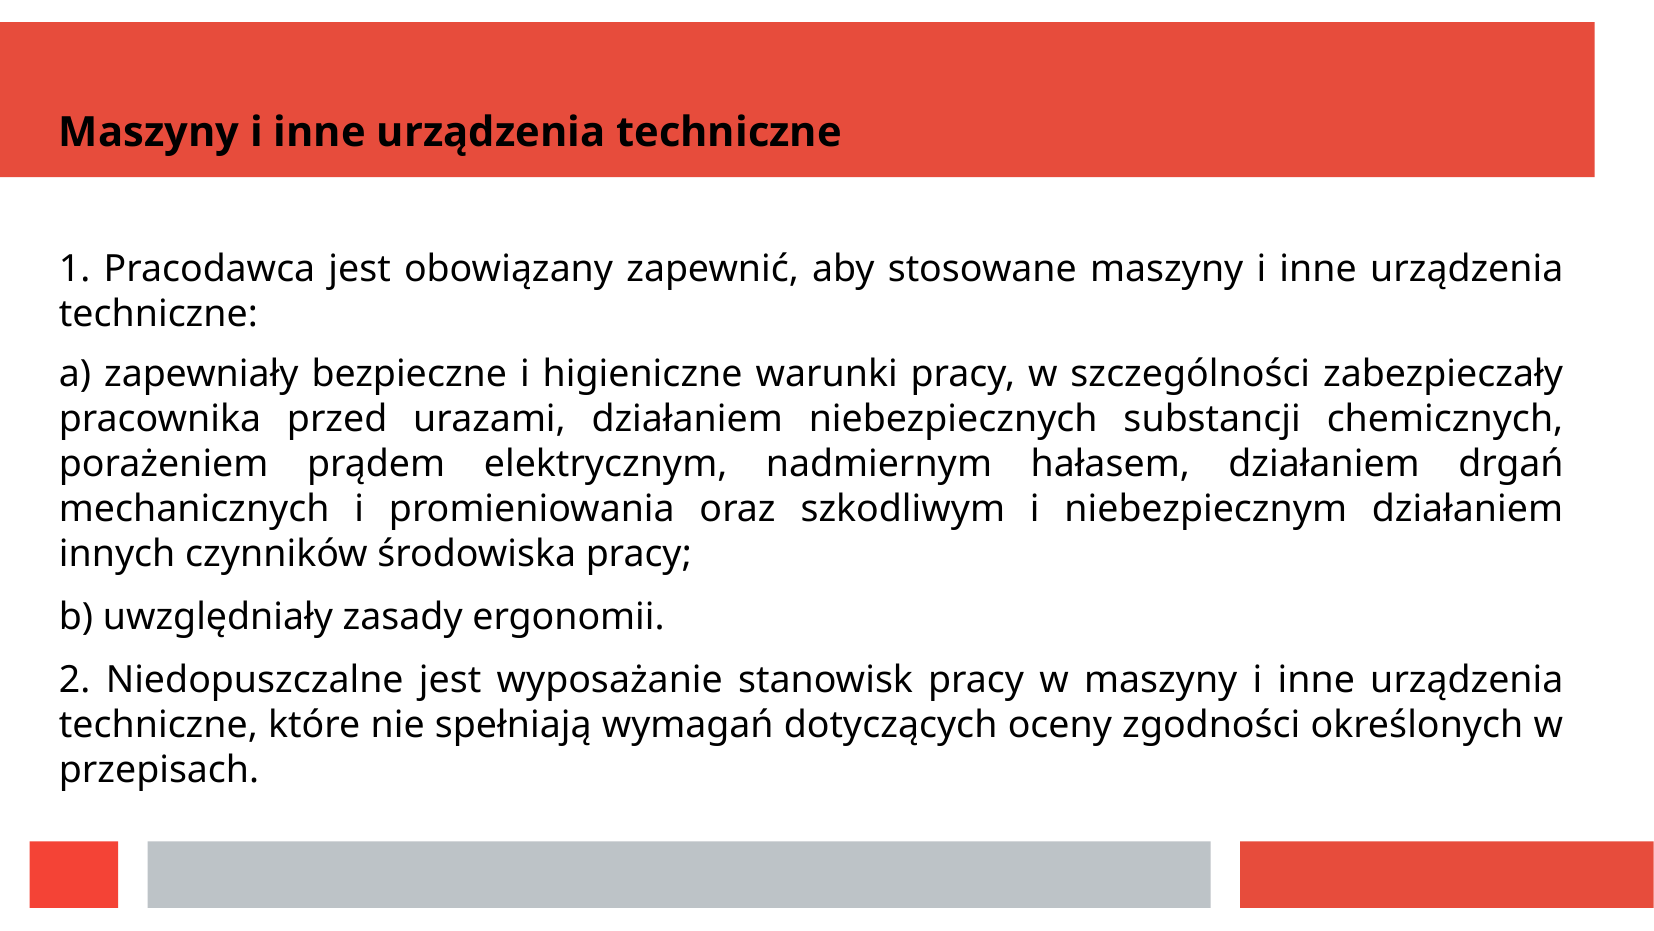

# Maszyny i inne urządzenia techniczne
1. Pracodawca jest obowiązany zapewnić, aby stosowane maszyny i inne urządzenia techniczne:
a) zapewniały bezpieczne i higieniczne warunki pracy, w szczególności zabezpieczały pracownika przed urazami, działaniem niebezpiecznych substancji chemicznych, porażeniem prądem elektrycznym, nadmiernym hałasem, działaniem drgań mechanicznych i promieniowania oraz szkodliwym i niebezpiecznym działaniem innych czynników środowiska pracy;
b) uwzględniały zasady ergonomii.
2. Niedopuszczalne jest wyposażanie stanowisk pracy w maszyny i inne urządzenia techniczne, które nie spełniają wymagań dotyczących oceny zgodności określonych w przepisach.